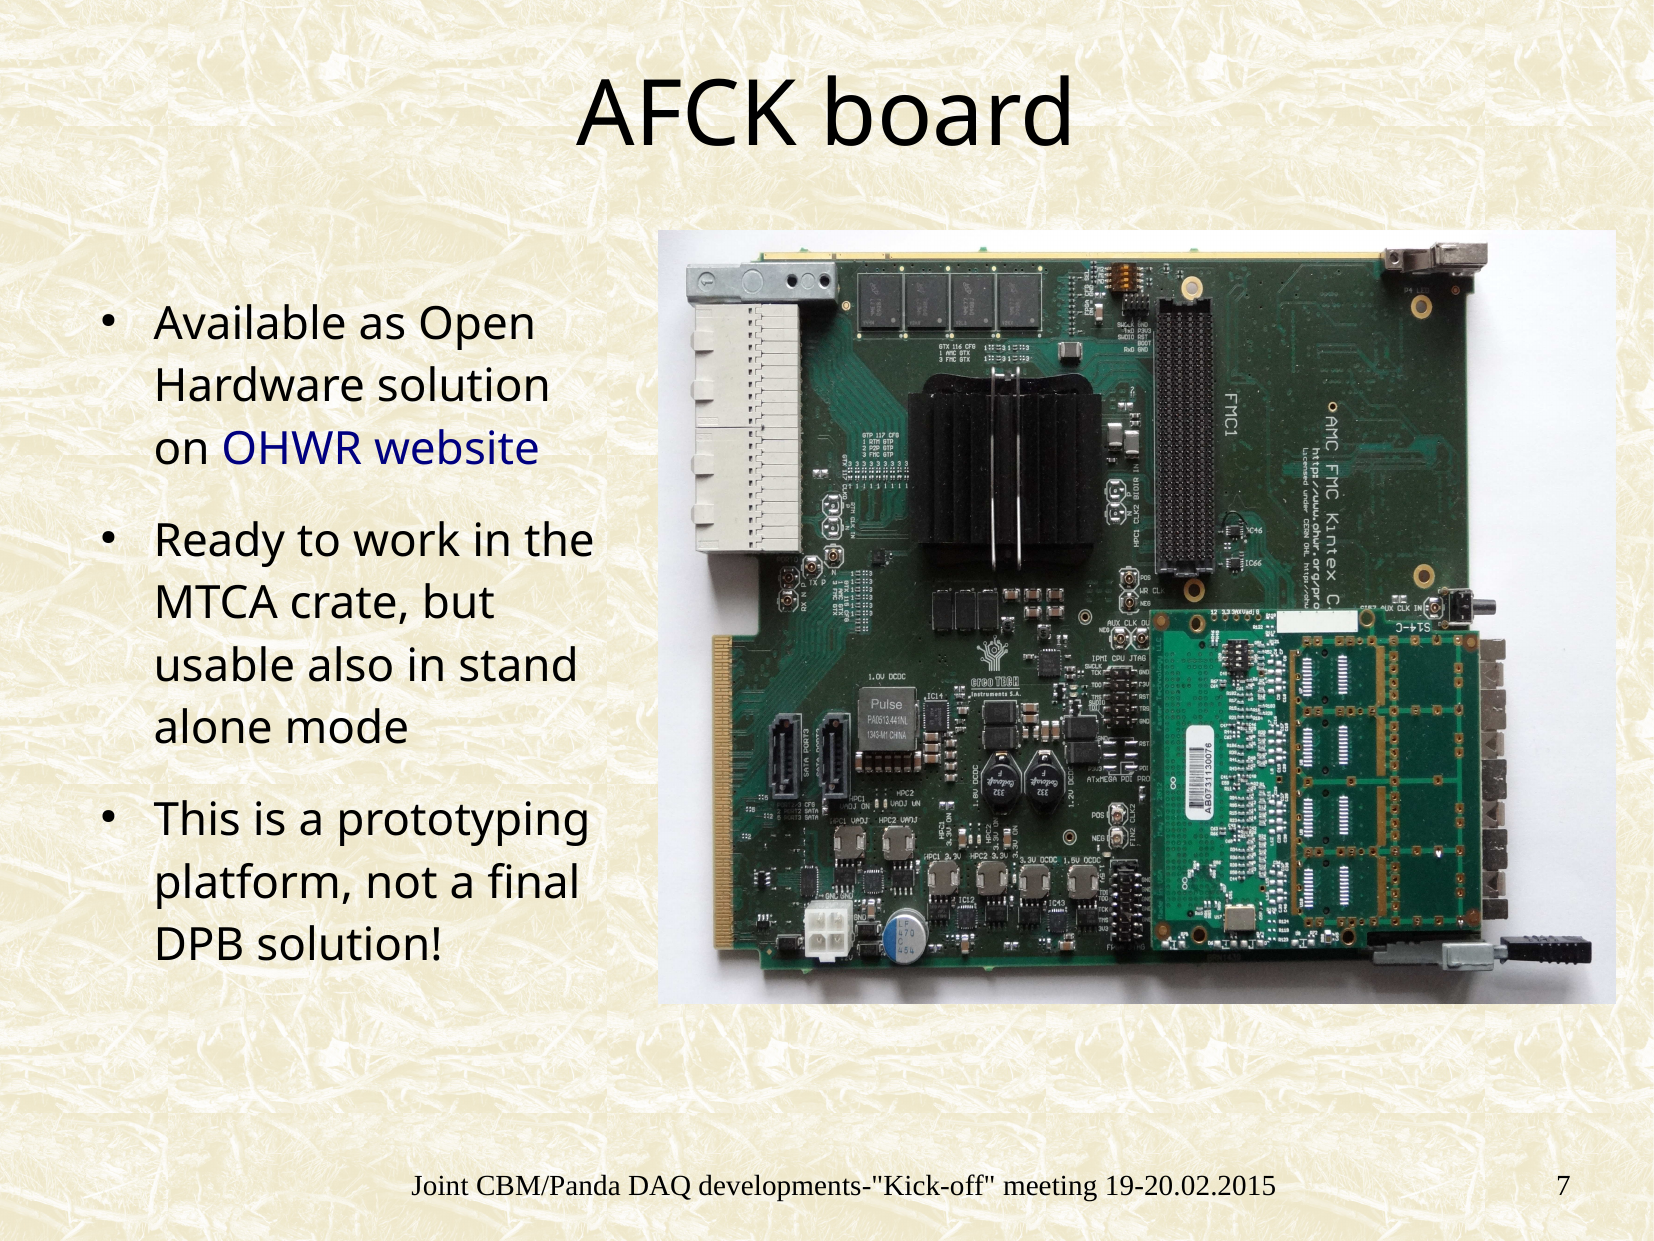

# AFCK board
Available as Open Hardware solution on OHWR website
Ready to work in the MTCA crate, but usable also in stand alone mode
This is a prototyping platform, not a final DPB solution!
Joint CBM/Panda DAQ developments-"Kick-off" meeting 19-20.02.2015
7